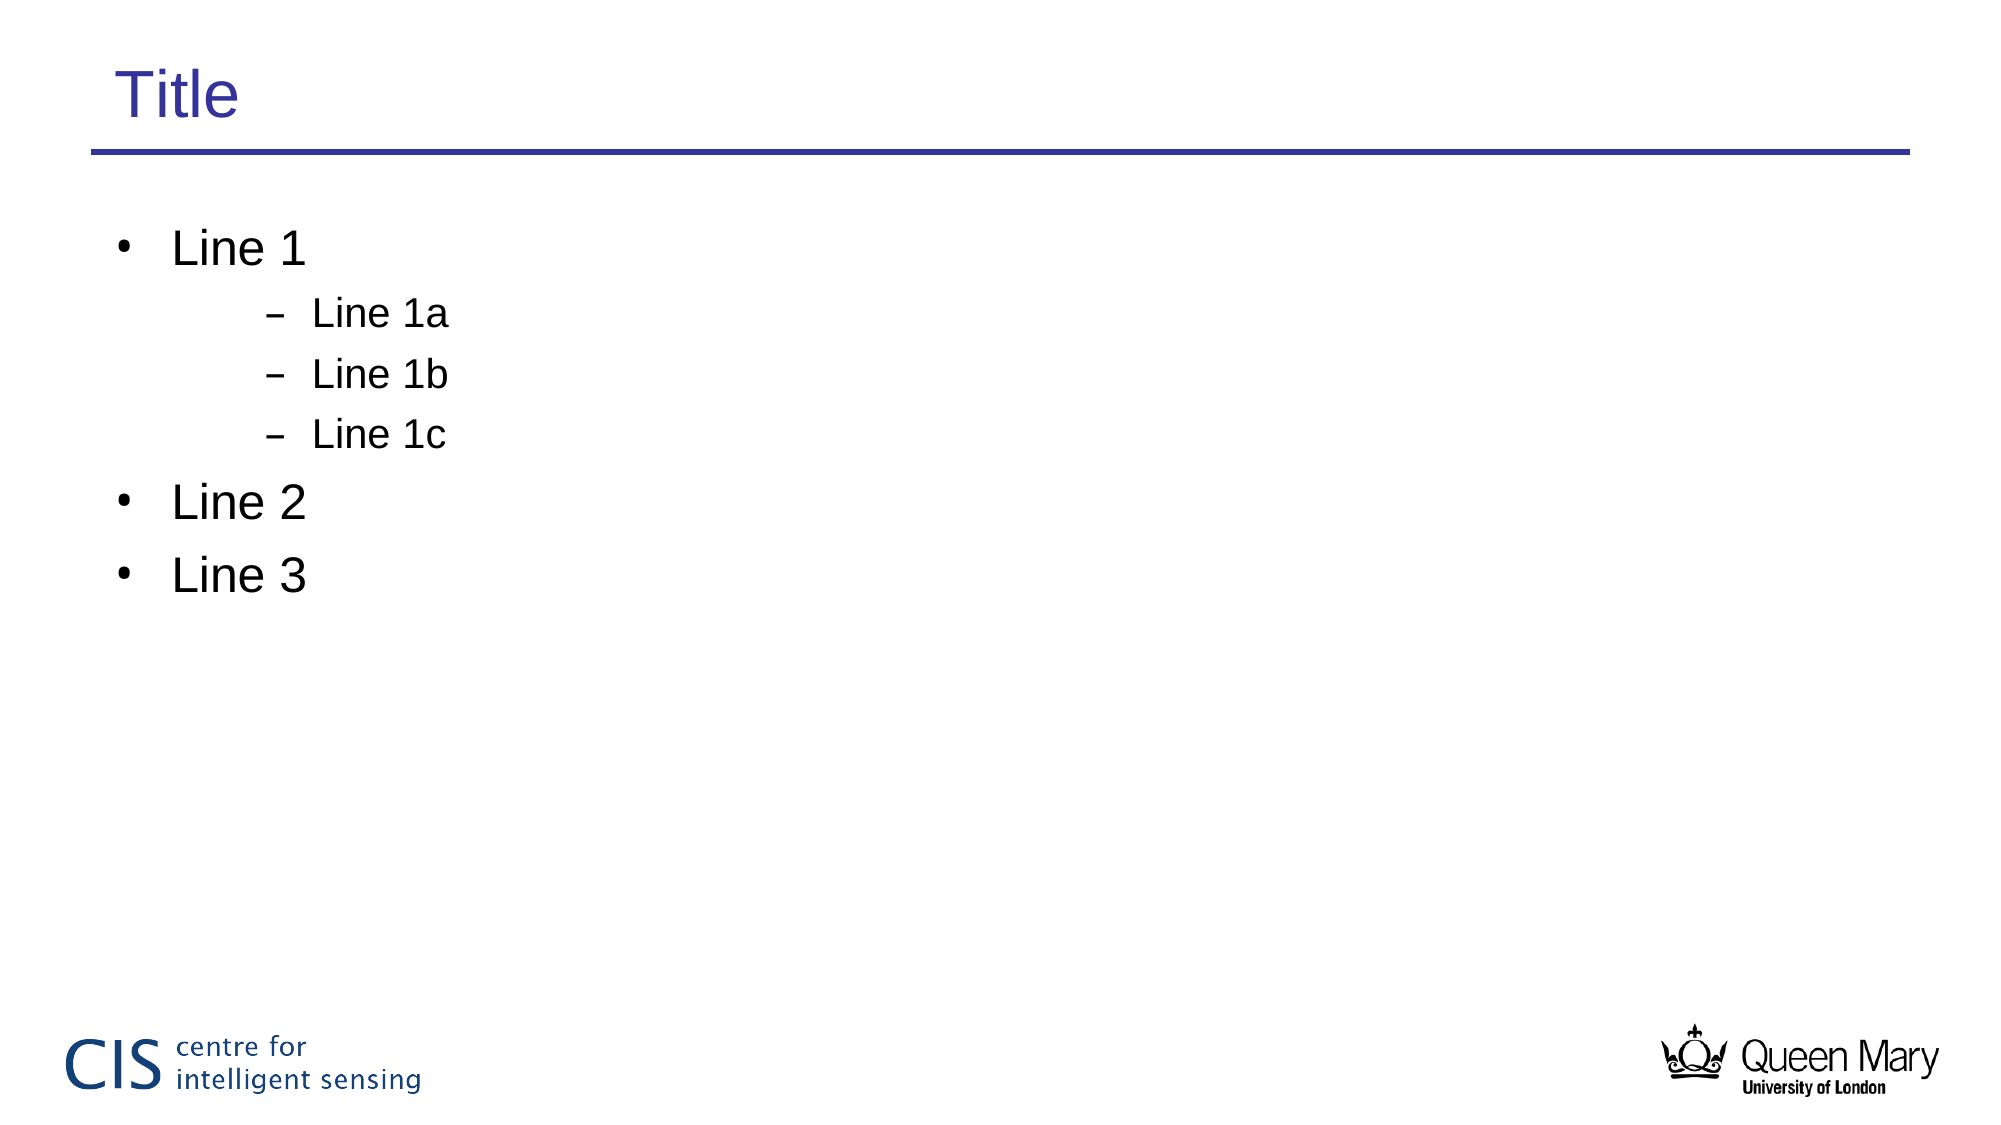

# Title
Line 1
Line 1a
Line 1b
Line 1c
Line 2
Line 3